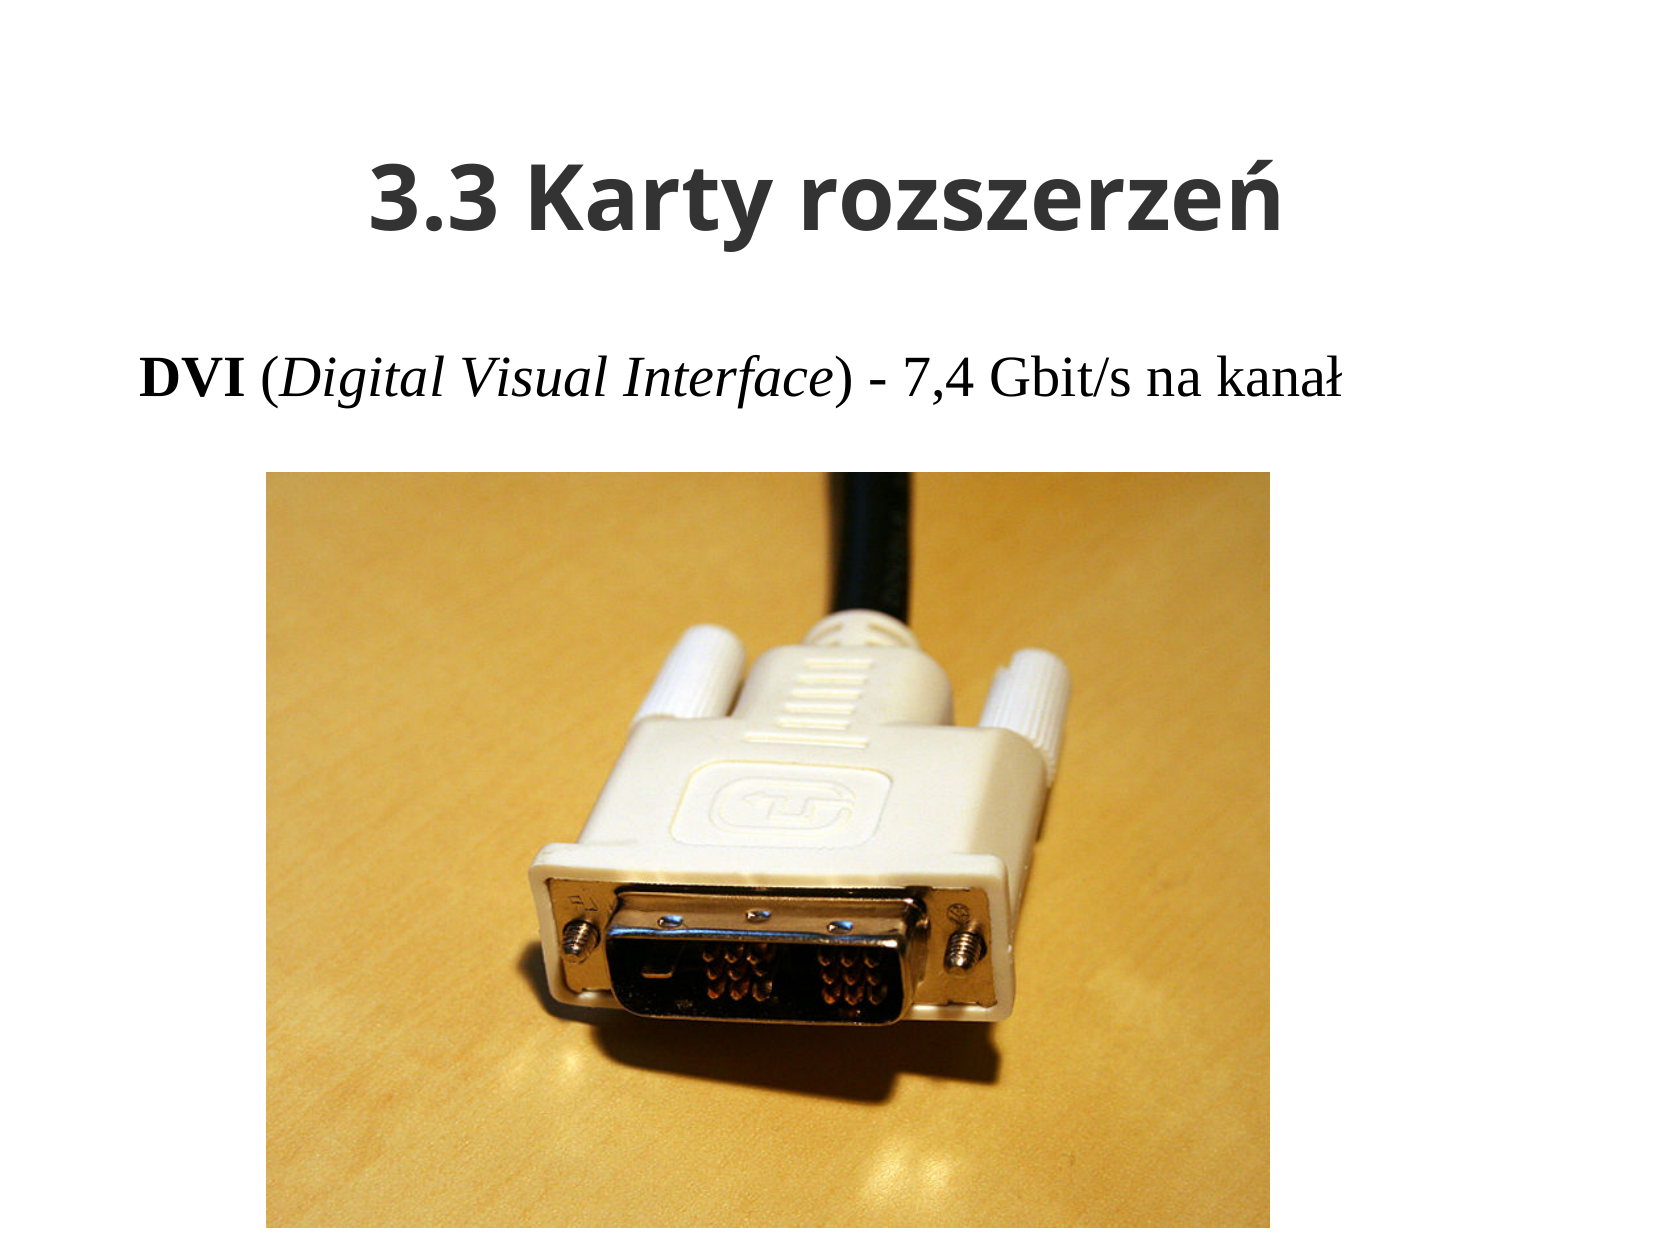

# 3.3 Karty rozszerzeń
DVI (Digital Visual Interface) - 7,4 Gbit/s na kanał